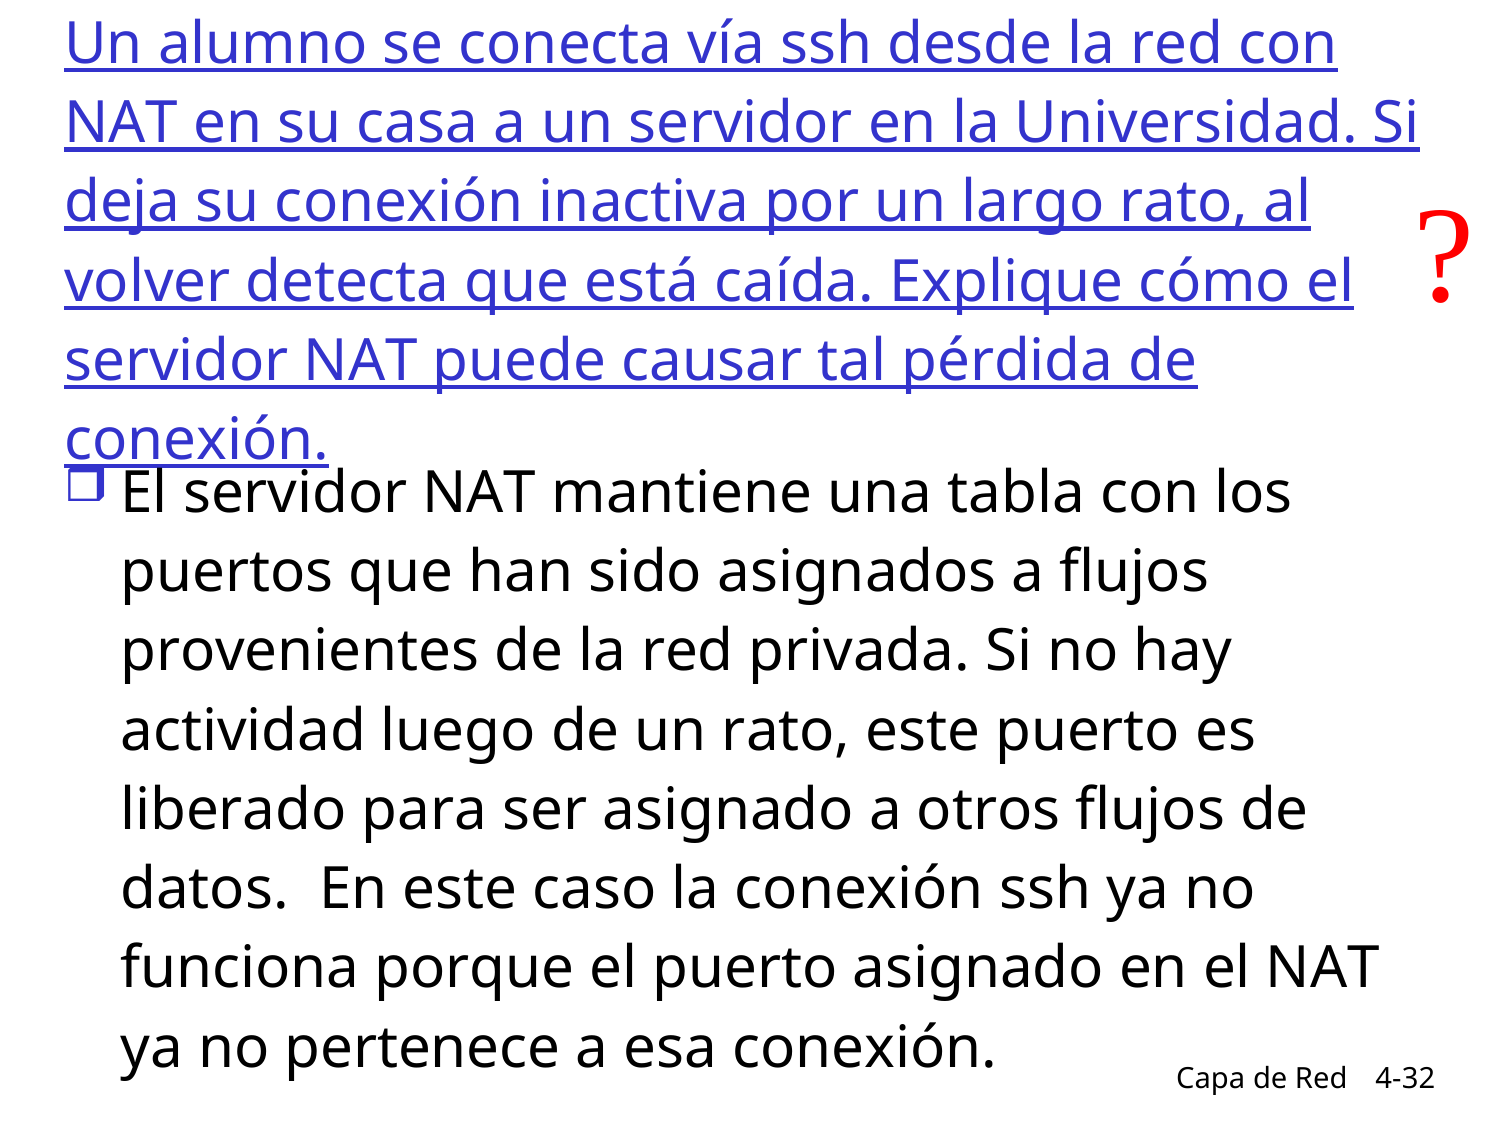

# Un alumno se conecta vía ssh desde la red con NAT en su casa a un servidor en la Universidad. Si deja su conexión inactiva por un largo rato, al volver detecta que está caída. Explique cómo el servidor NAT puede causar tal pérdida de conexión.
?
El servidor NAT mantiene una tabla con los puertos que han sido asignados a flujos provenientes de la red privada. Si no hay actividad luego de un rato, este puerto es liberado para ser asignado a otros flujos de datos. En este caso la conexión ssh ya no funciona porque el puerto asignado en el NAT ya no pertenece a esa conexión.
32